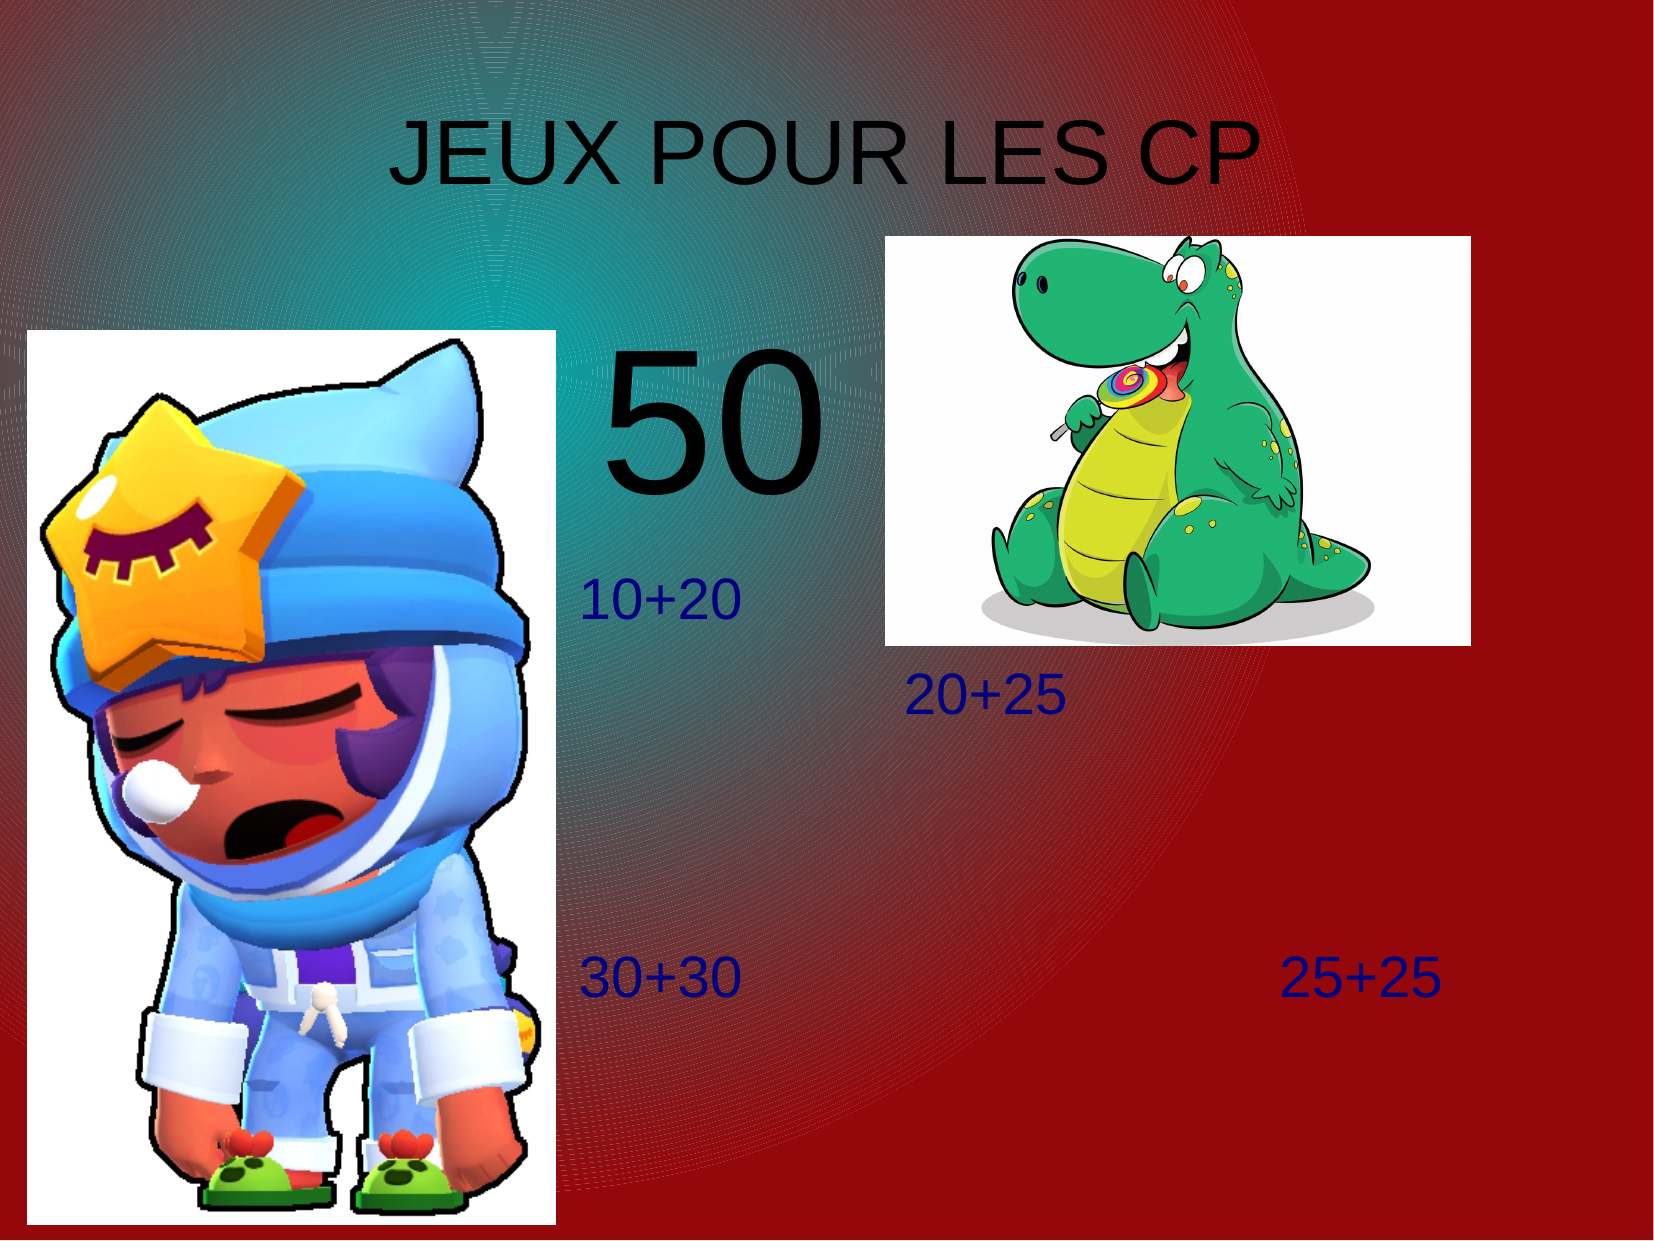

# JEUX POUR LES CP
50
10+20
 20+25
30+30 25+25